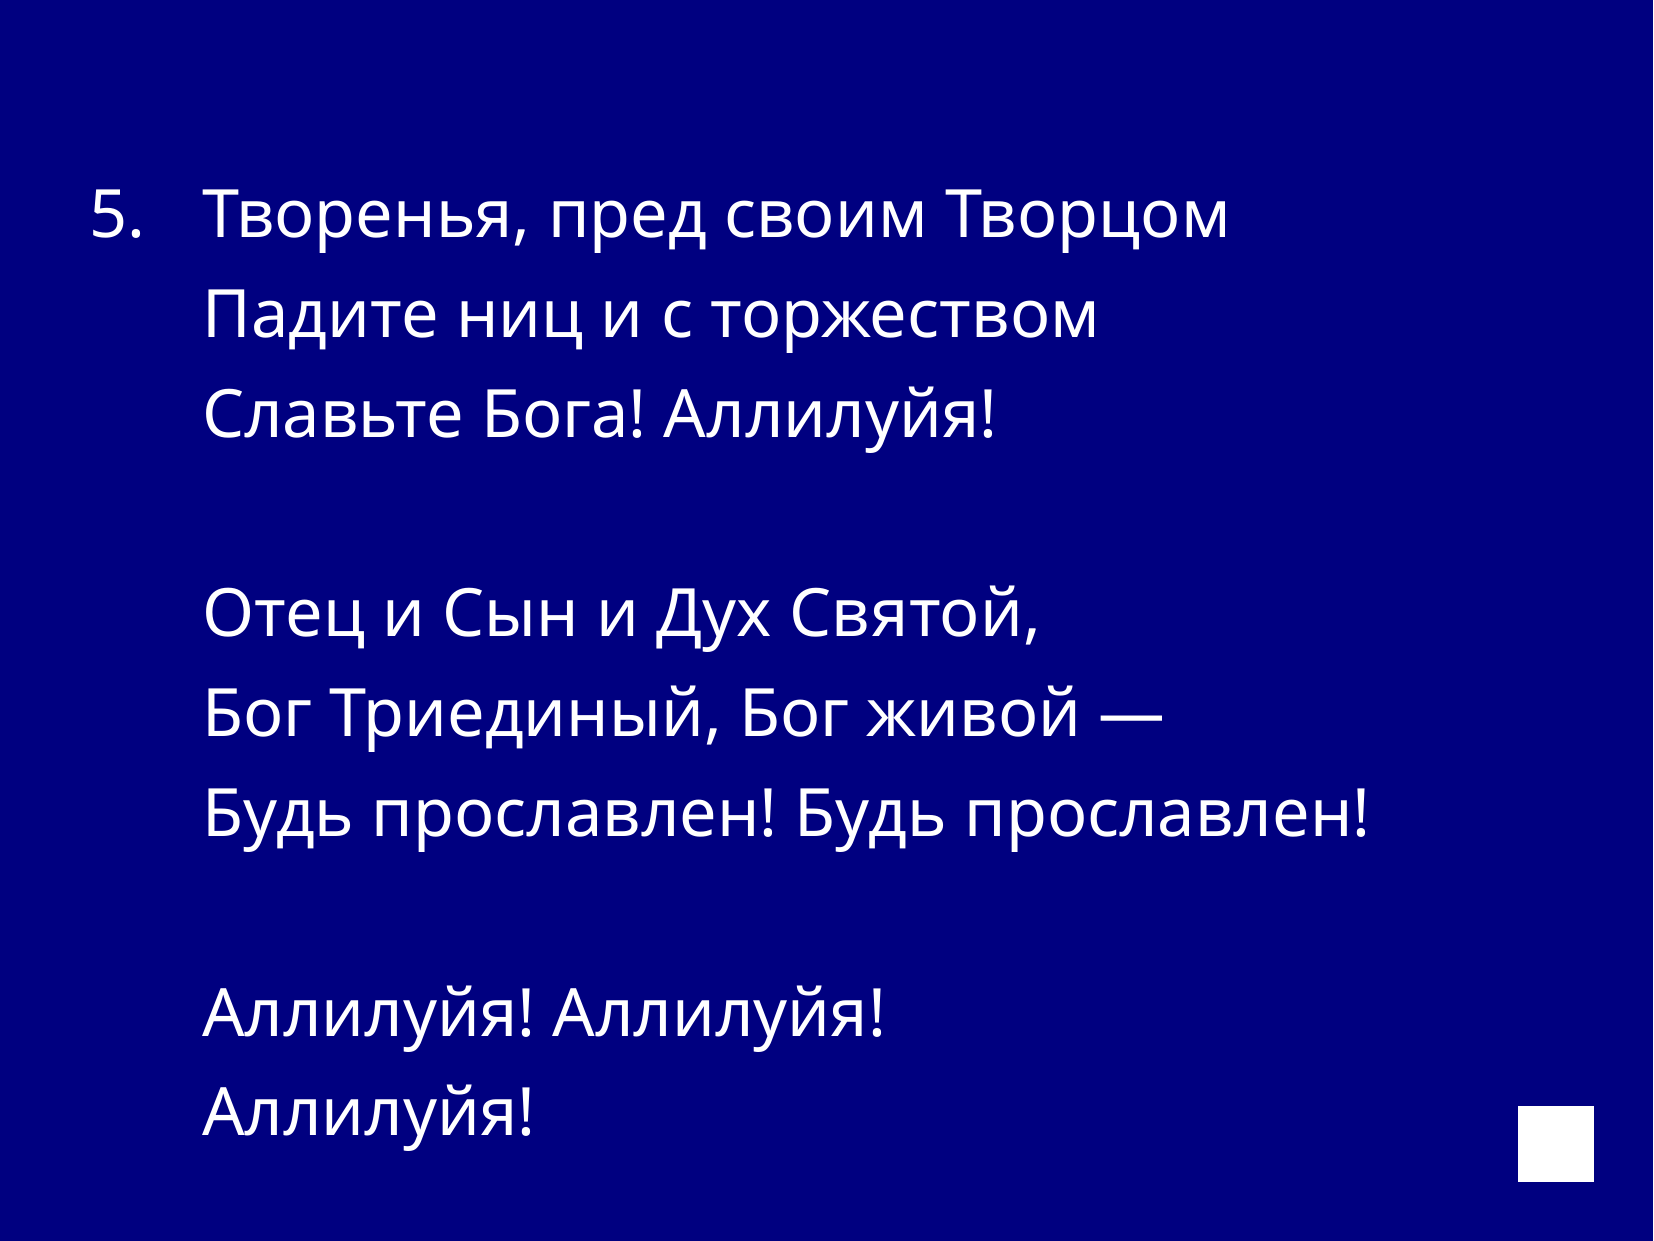

5.	Творенья, пред своим Творцом
	Падите ниц и с торжеством
	Славьте Бога! Аллилуйя!
	Отец и Сын и Дух Святой,
	Бог Триединый, Бог живой ―
	Будь прославлен! Будь прославлен!
	Аллилуйя! Аллилуйя!
	Аллилуйя!